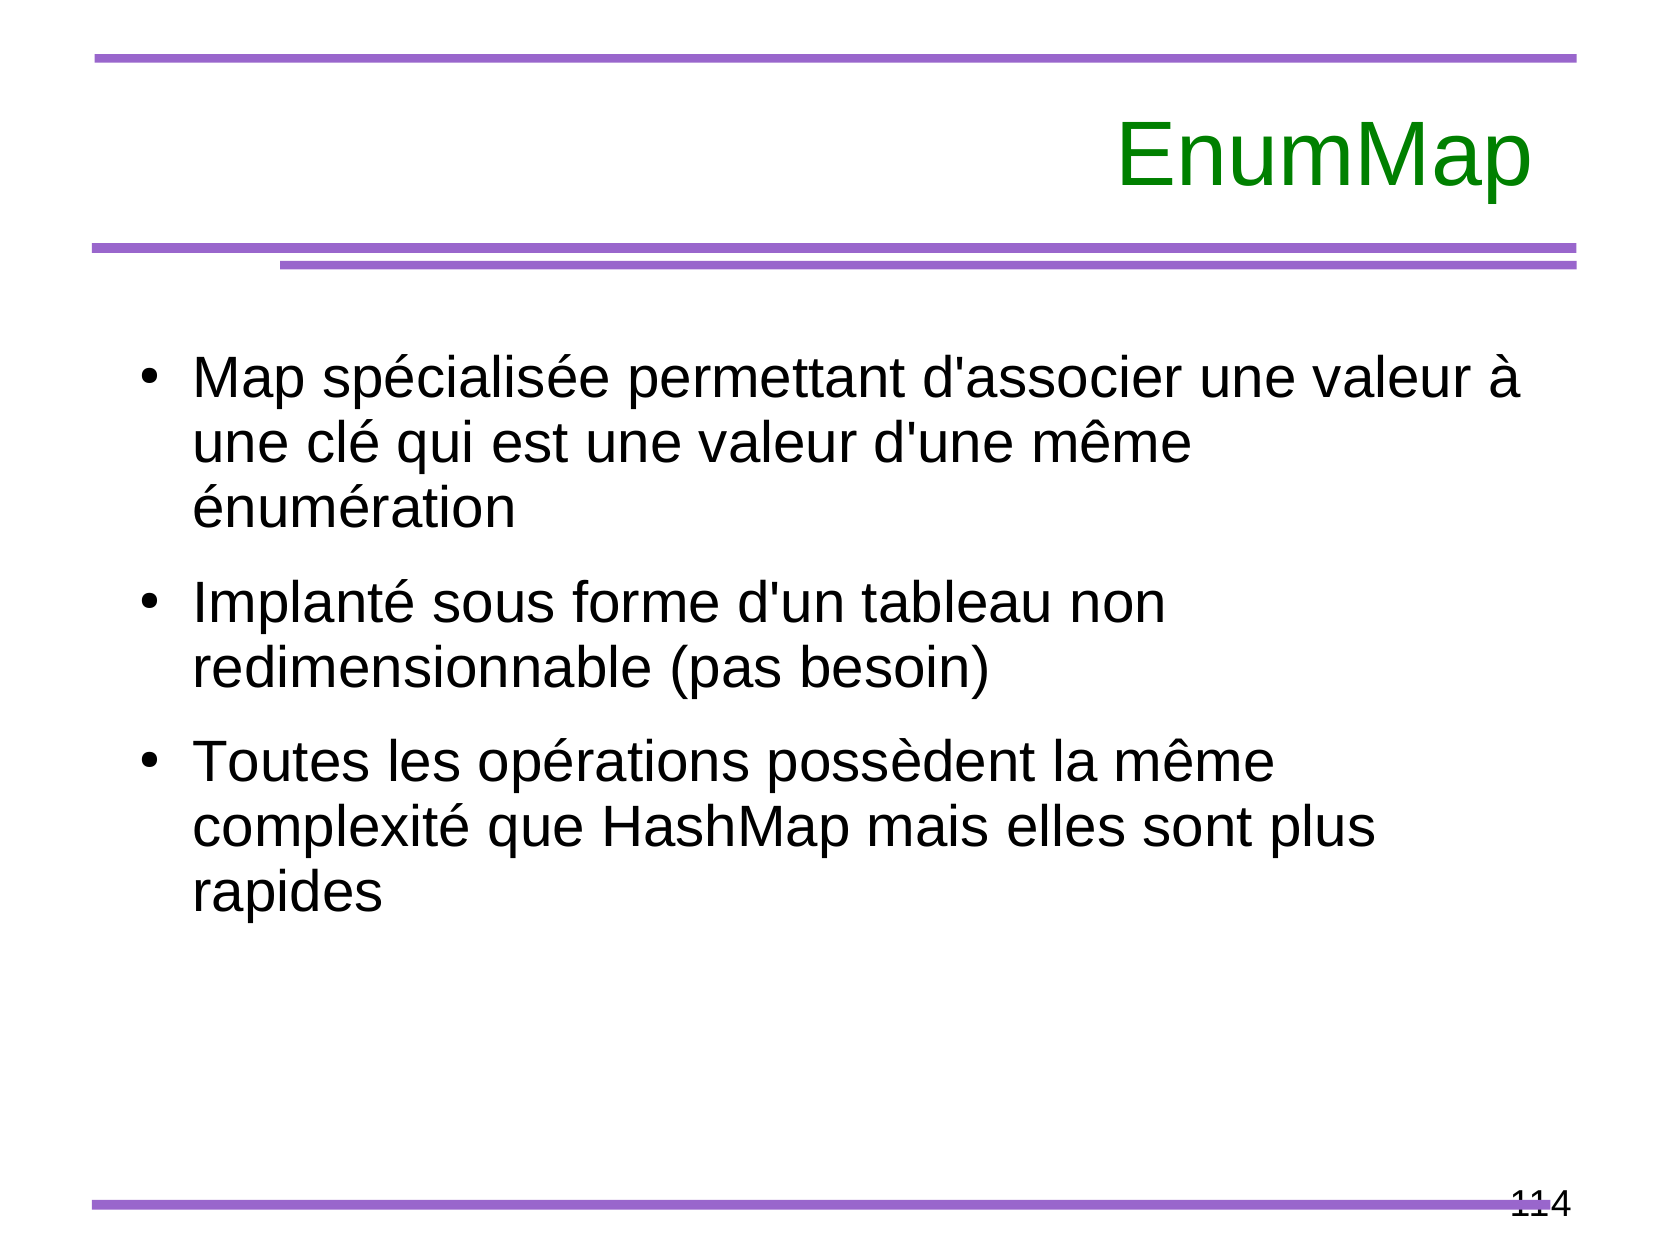

# EnumMap
Map spécialisée permettant d'associer une valeur à une clé qui est une valeur d'une même énumération
Implanté sous forme d'un tableau non redimensionnable (pas besoin)
Toutes les opérations possèdent la même complexité que HashMap mais elles sont plus rapides